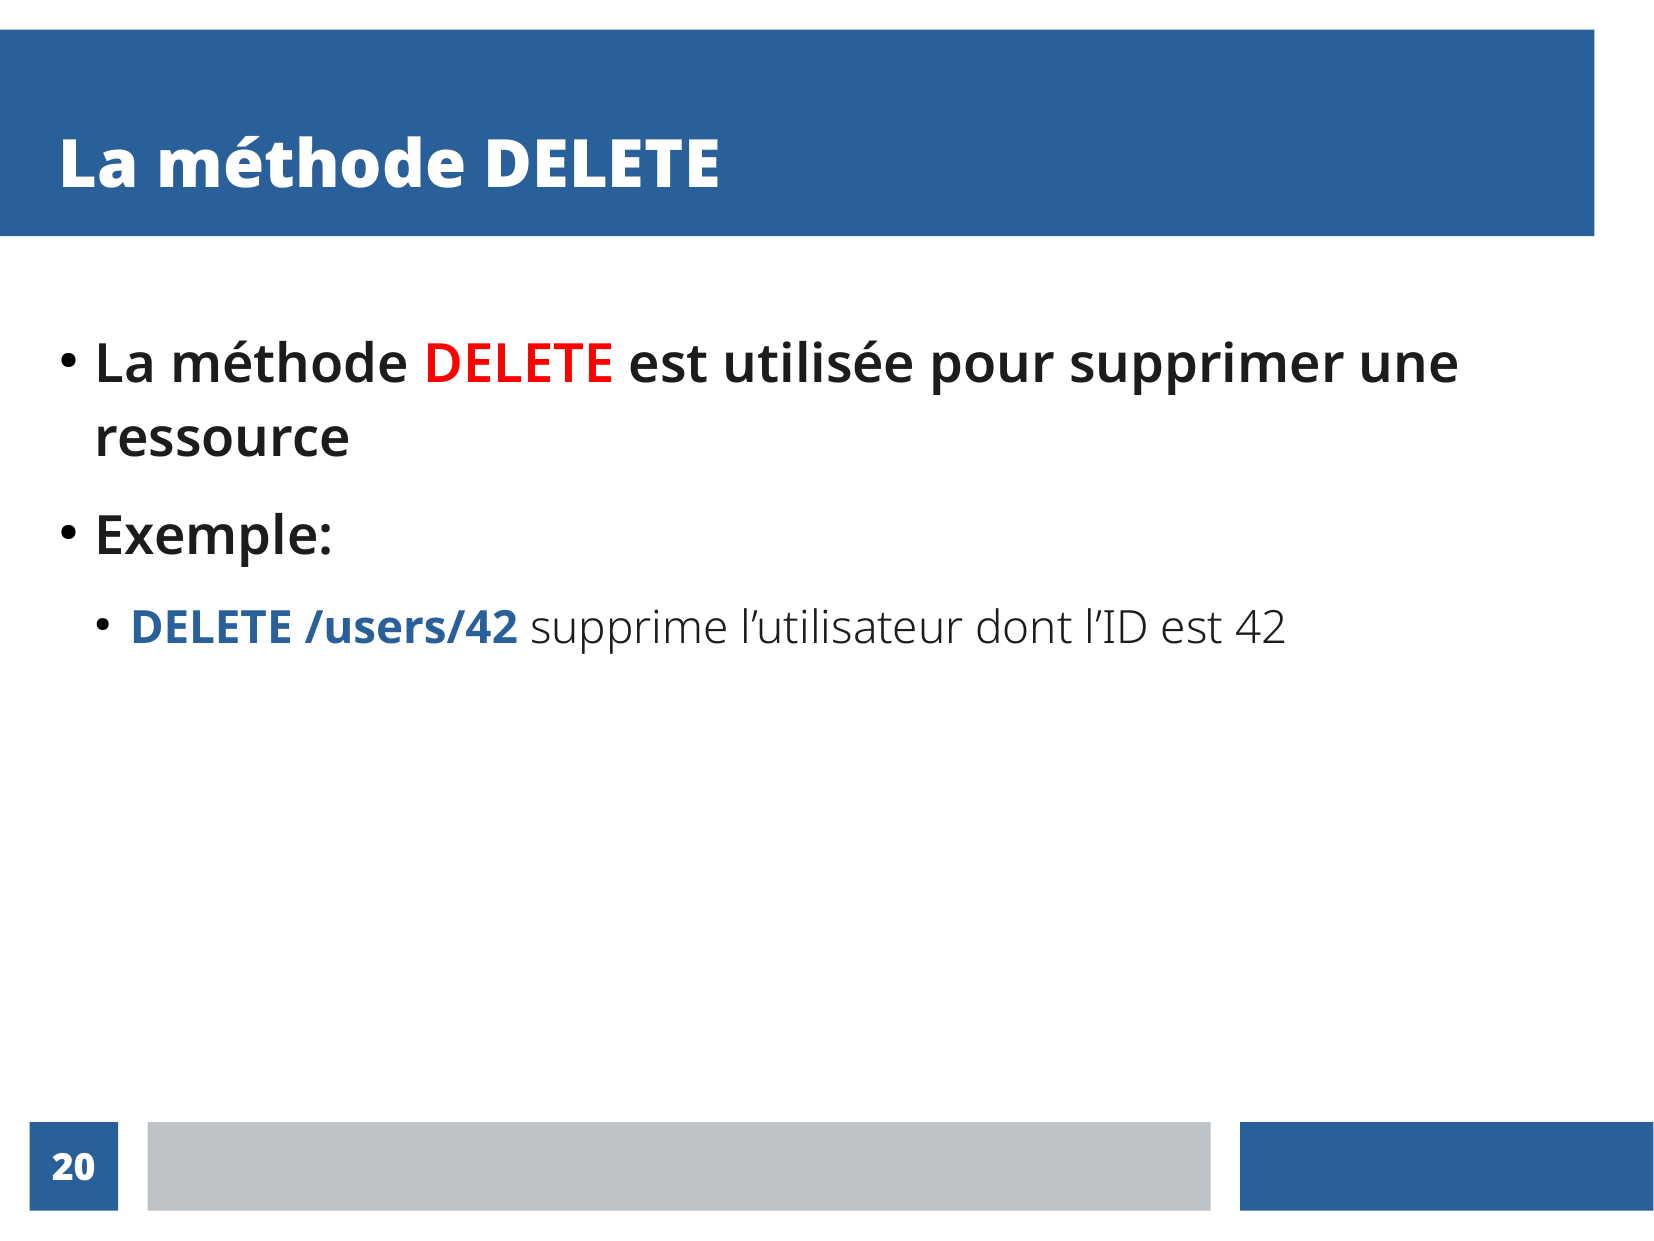

# La méthode DELETE
La méthode DELETE est utilisée pour supprimer une ressource
Exemple:
DELETE /users/42 supprime l’utilisateur dont l’ID est 42
20